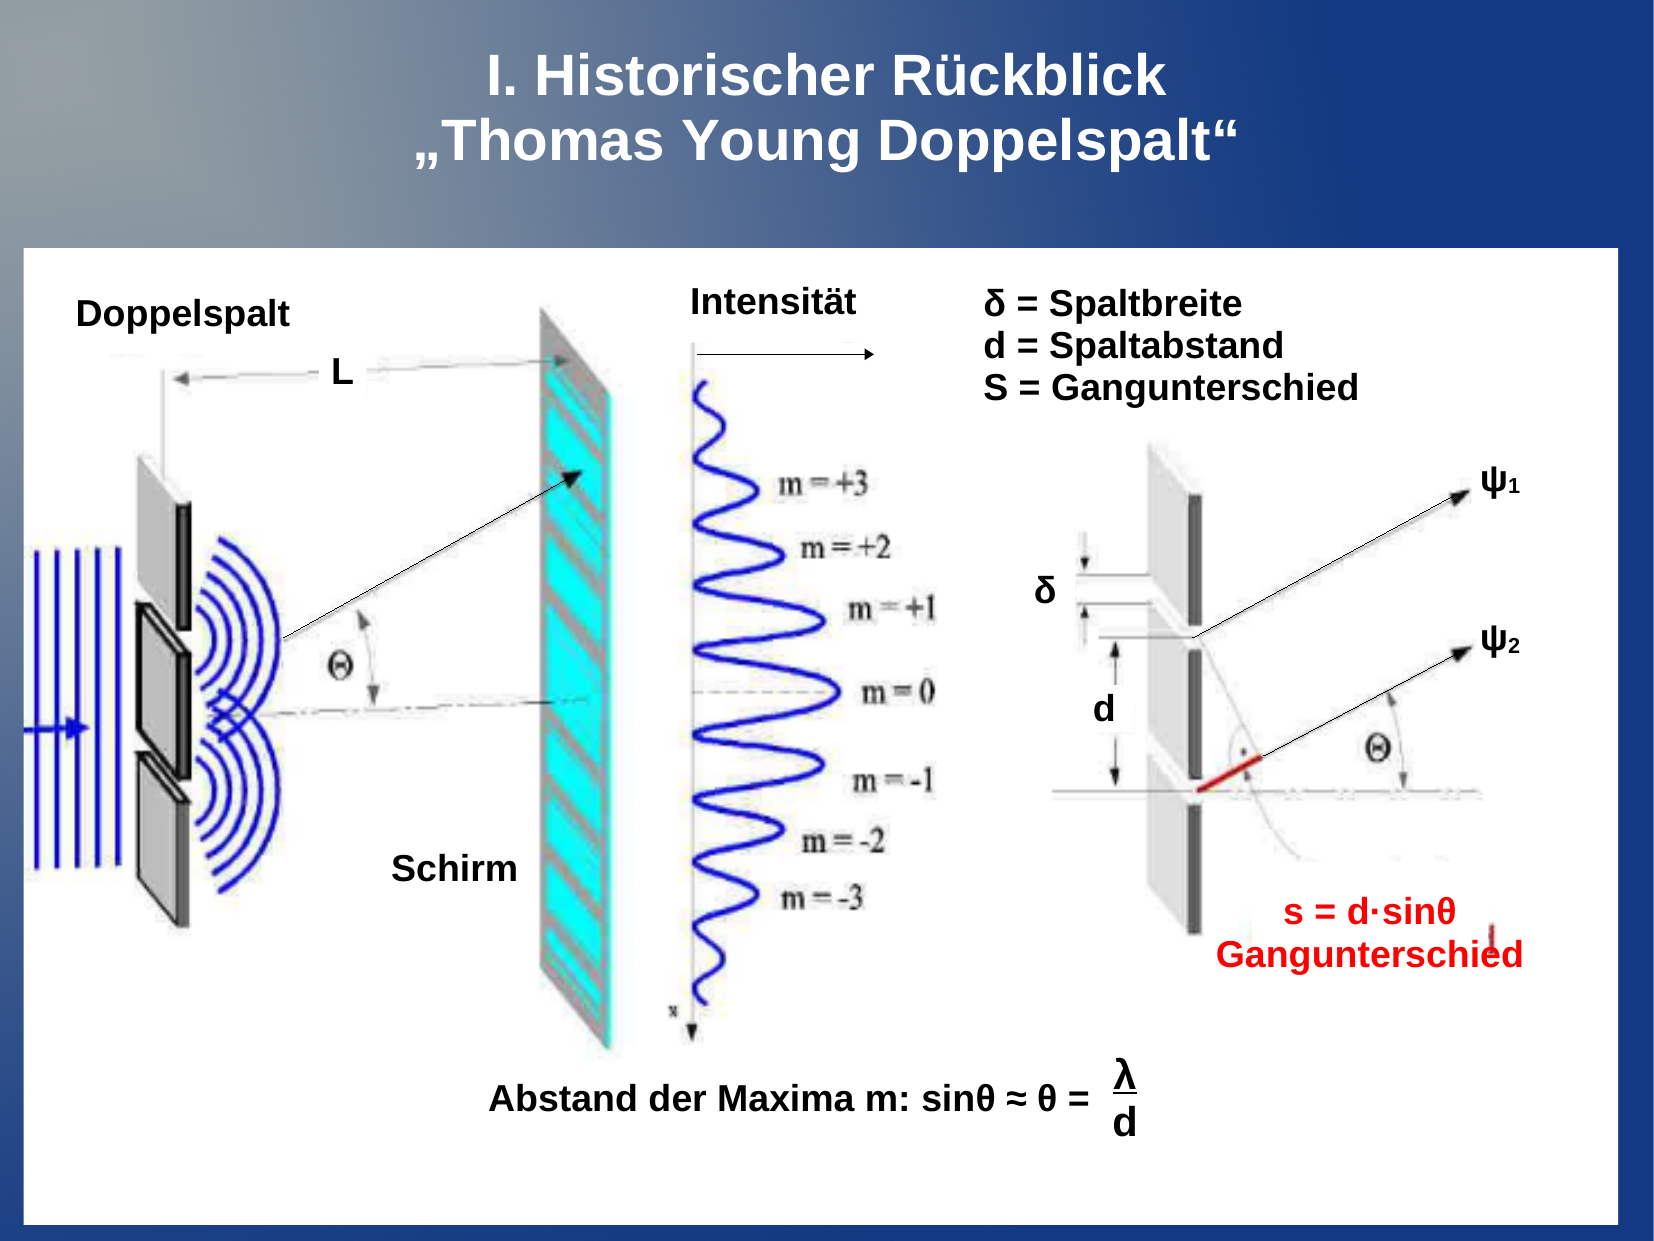

# I. Historischer Rückblick „Thomas Young Doppelspalt“
Intensität
Doppelspalt
δ = Spaltbreite
d = Spaltabstand
S = Gangunterschied
L
ψ1
δ
ψ2
d
Schirm
s = d·sinθ
Gangunterschied
Abstand der Maxima m: sinθ ≈ θ =
λ
d